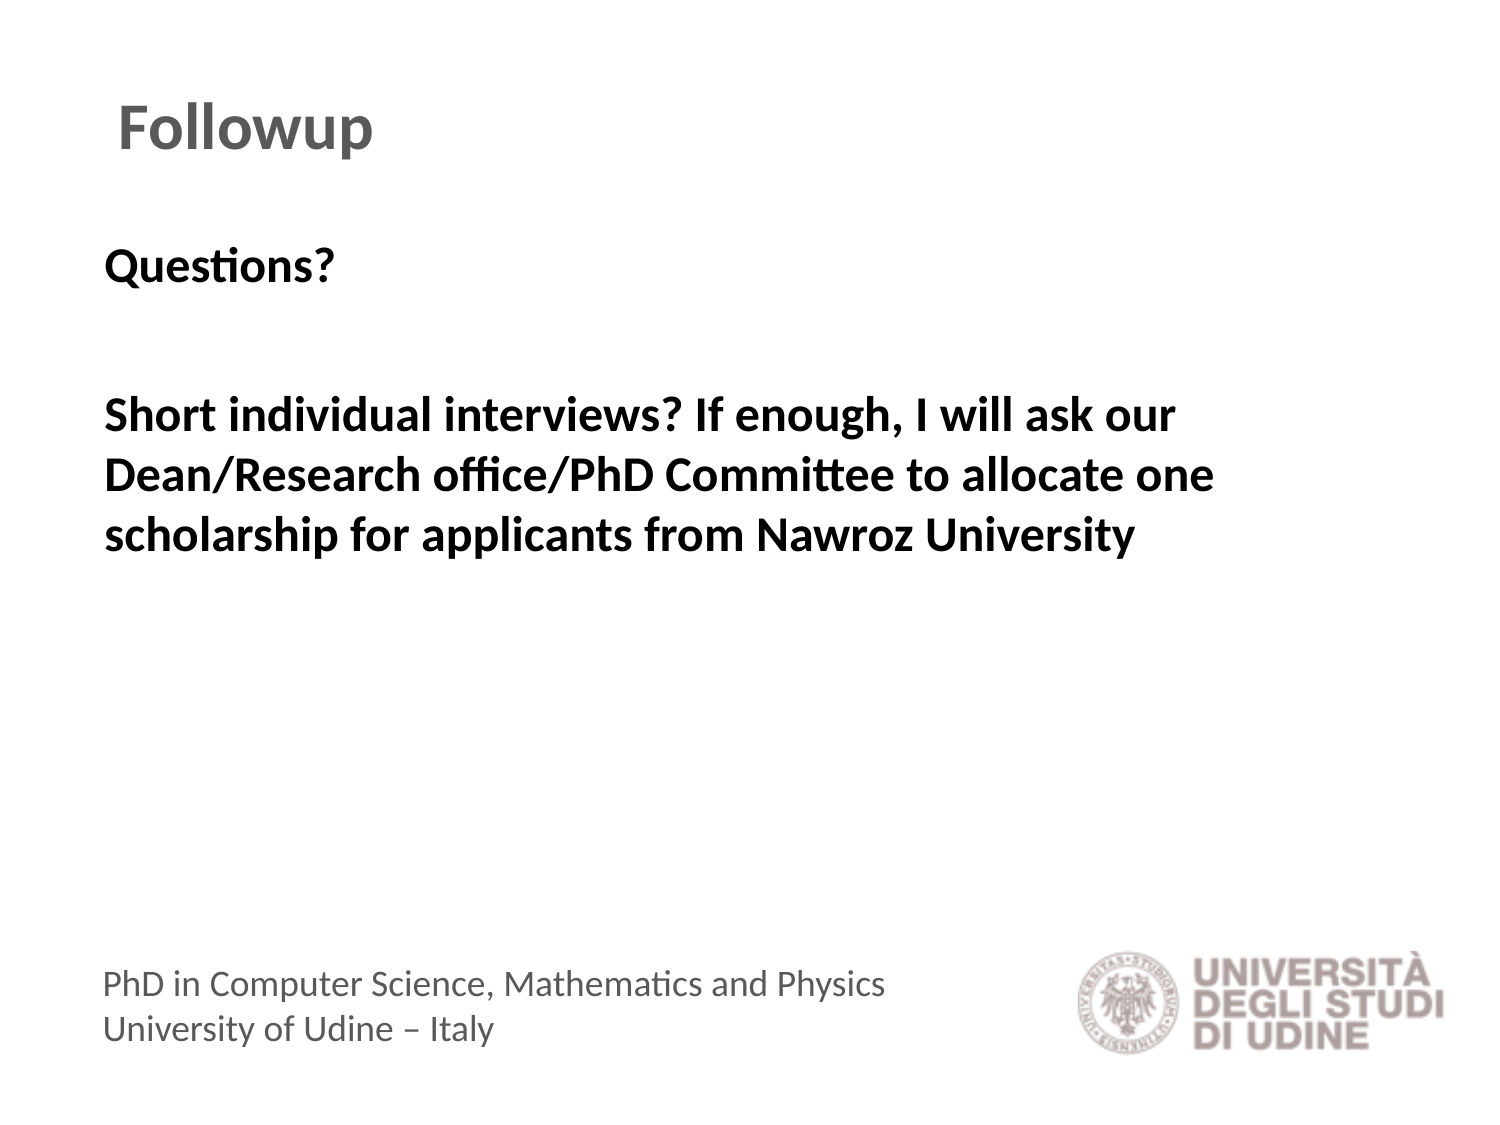

Followup
Questions?
Short individual interviews? If enough, I will ask our Dean/Research office/PhD Committee to allocate one scholarship for applicants from Nawroz University
# PhD in Computer Science, Mathematics and Physics University of Udine – Italy